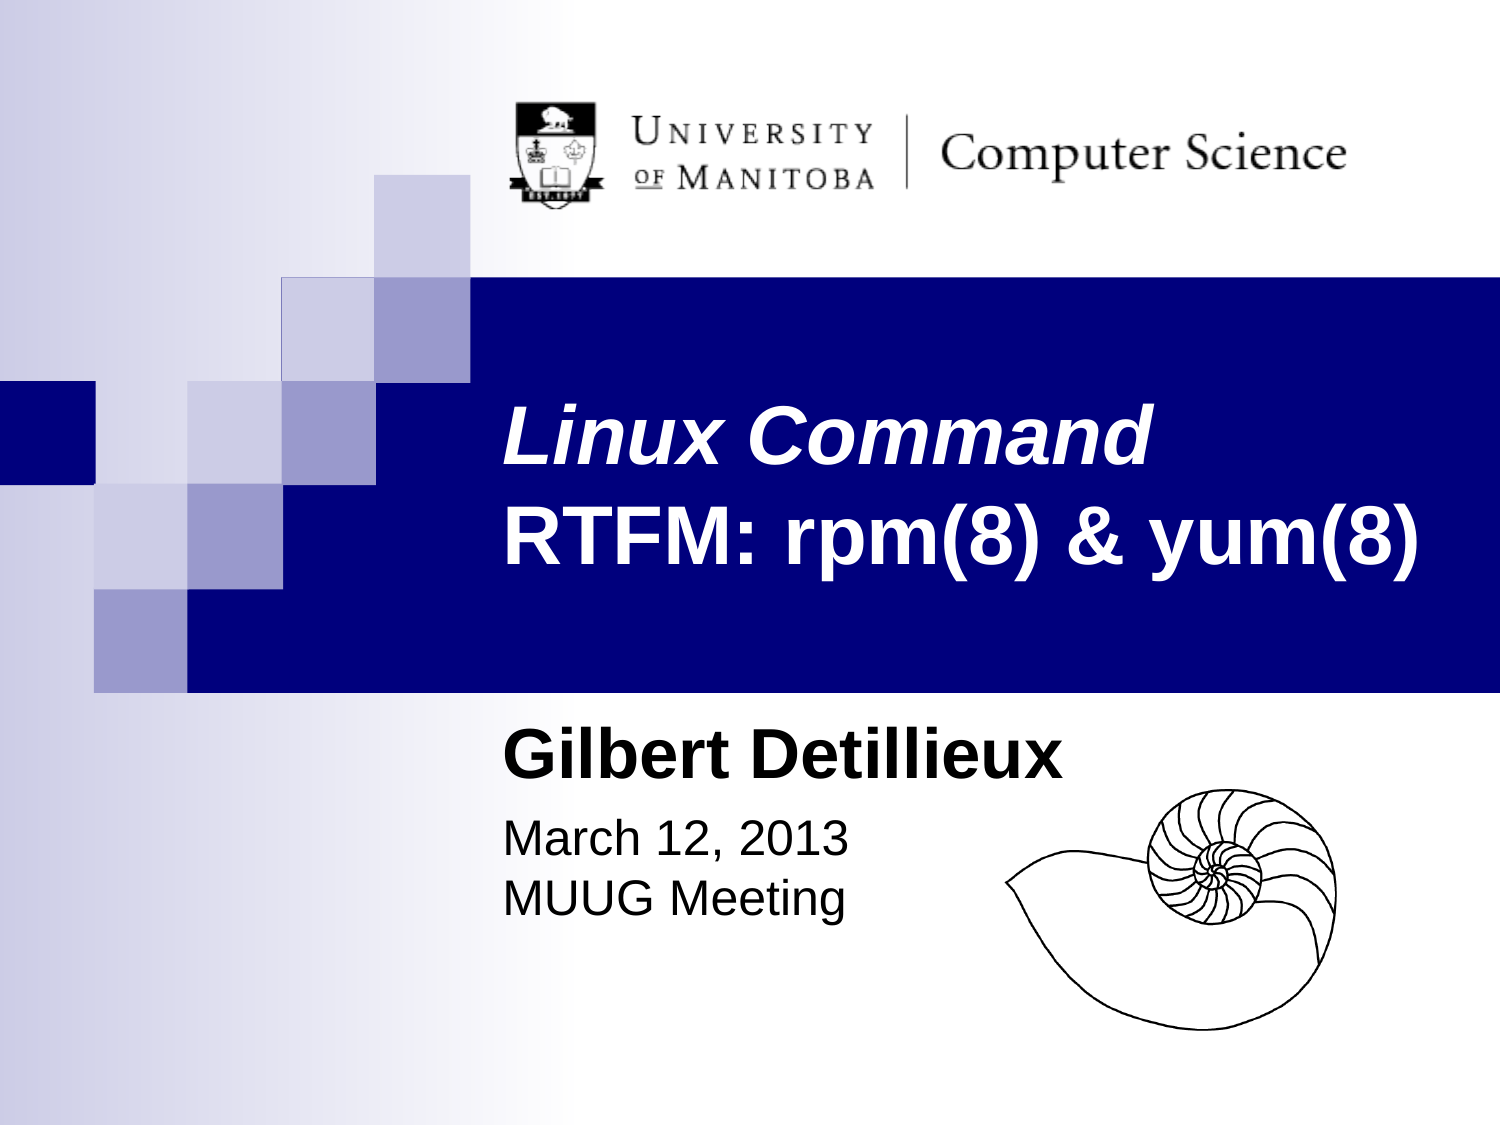

# Linux Command RTFM: rpm(8) & yum(8)
Gilbert Detillieux
March 12, 2013
MUUG Meeting